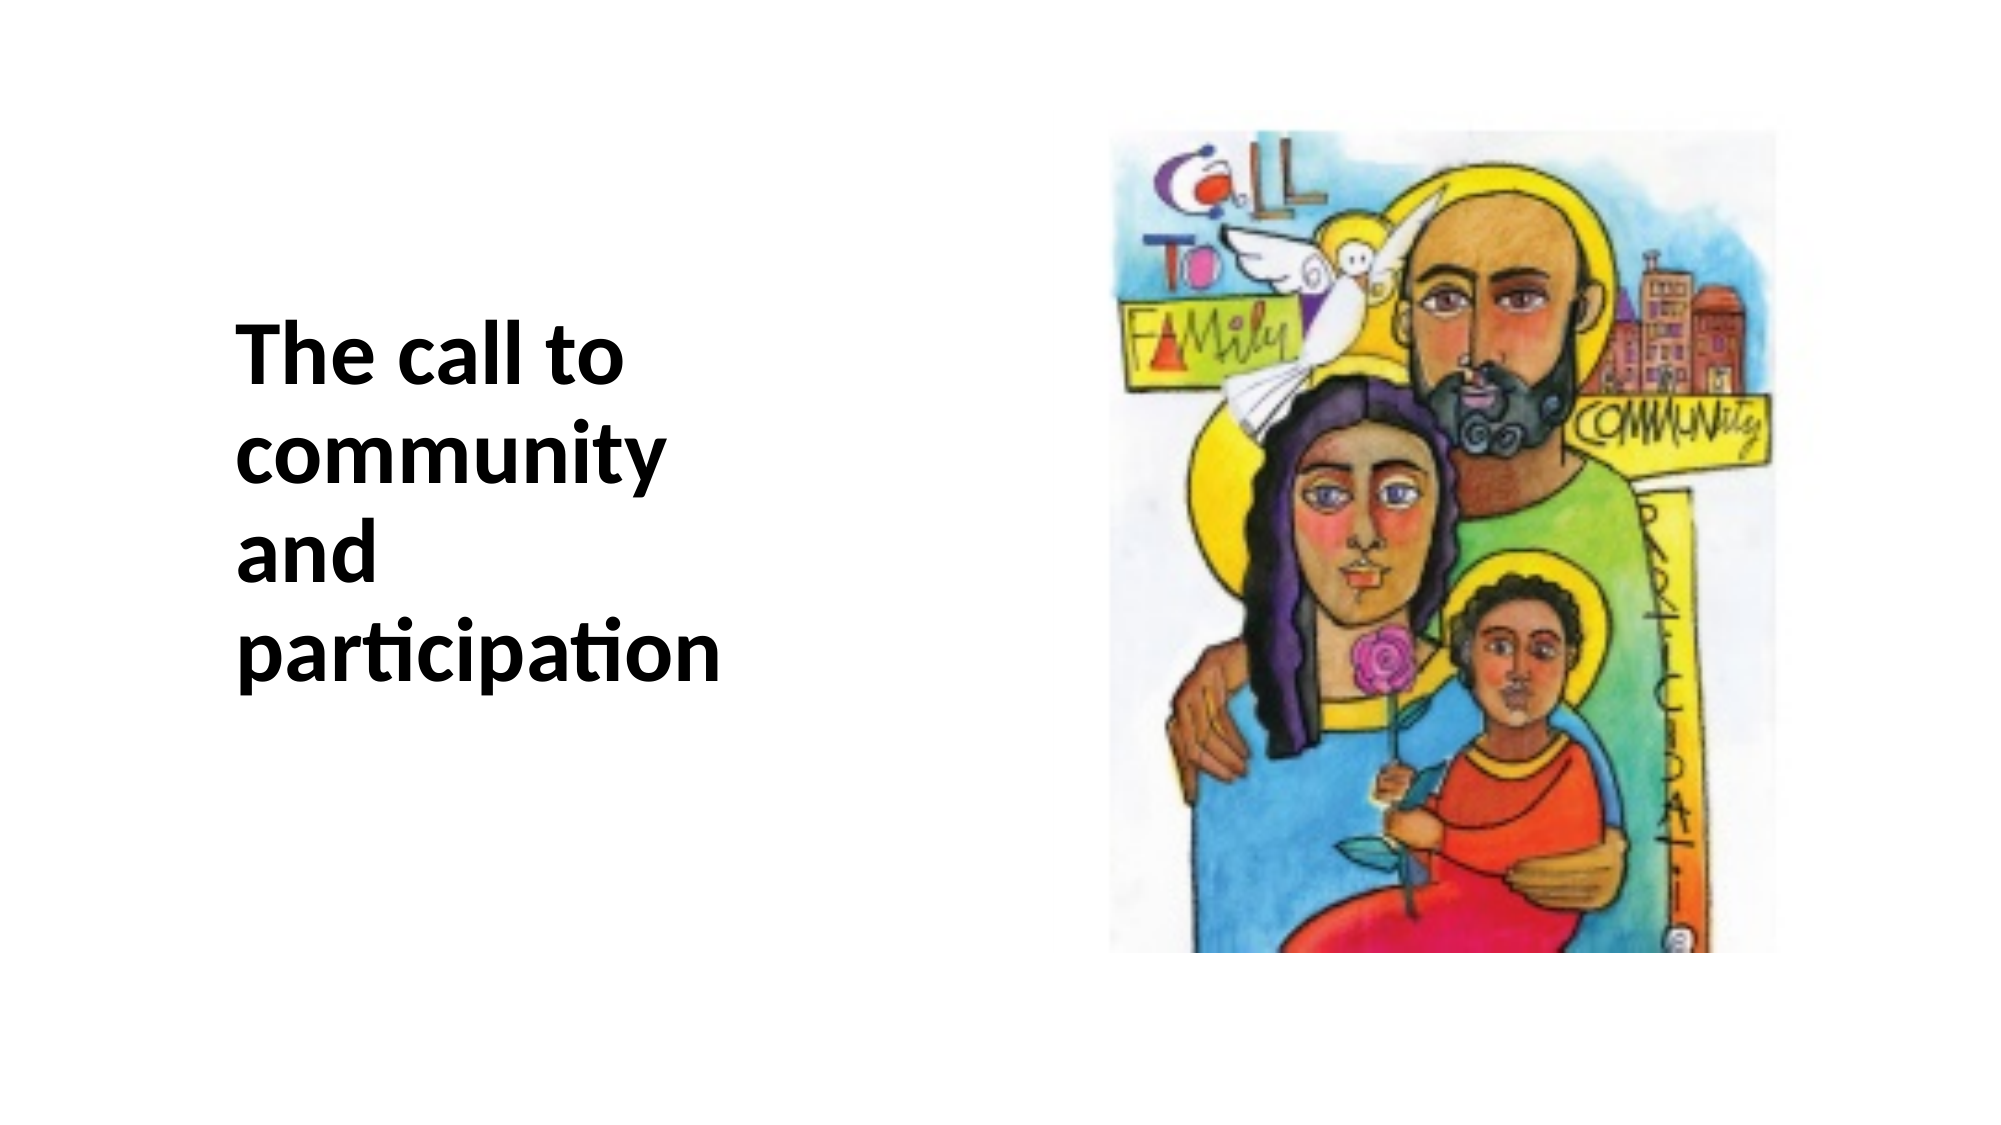

# The call to community and participation